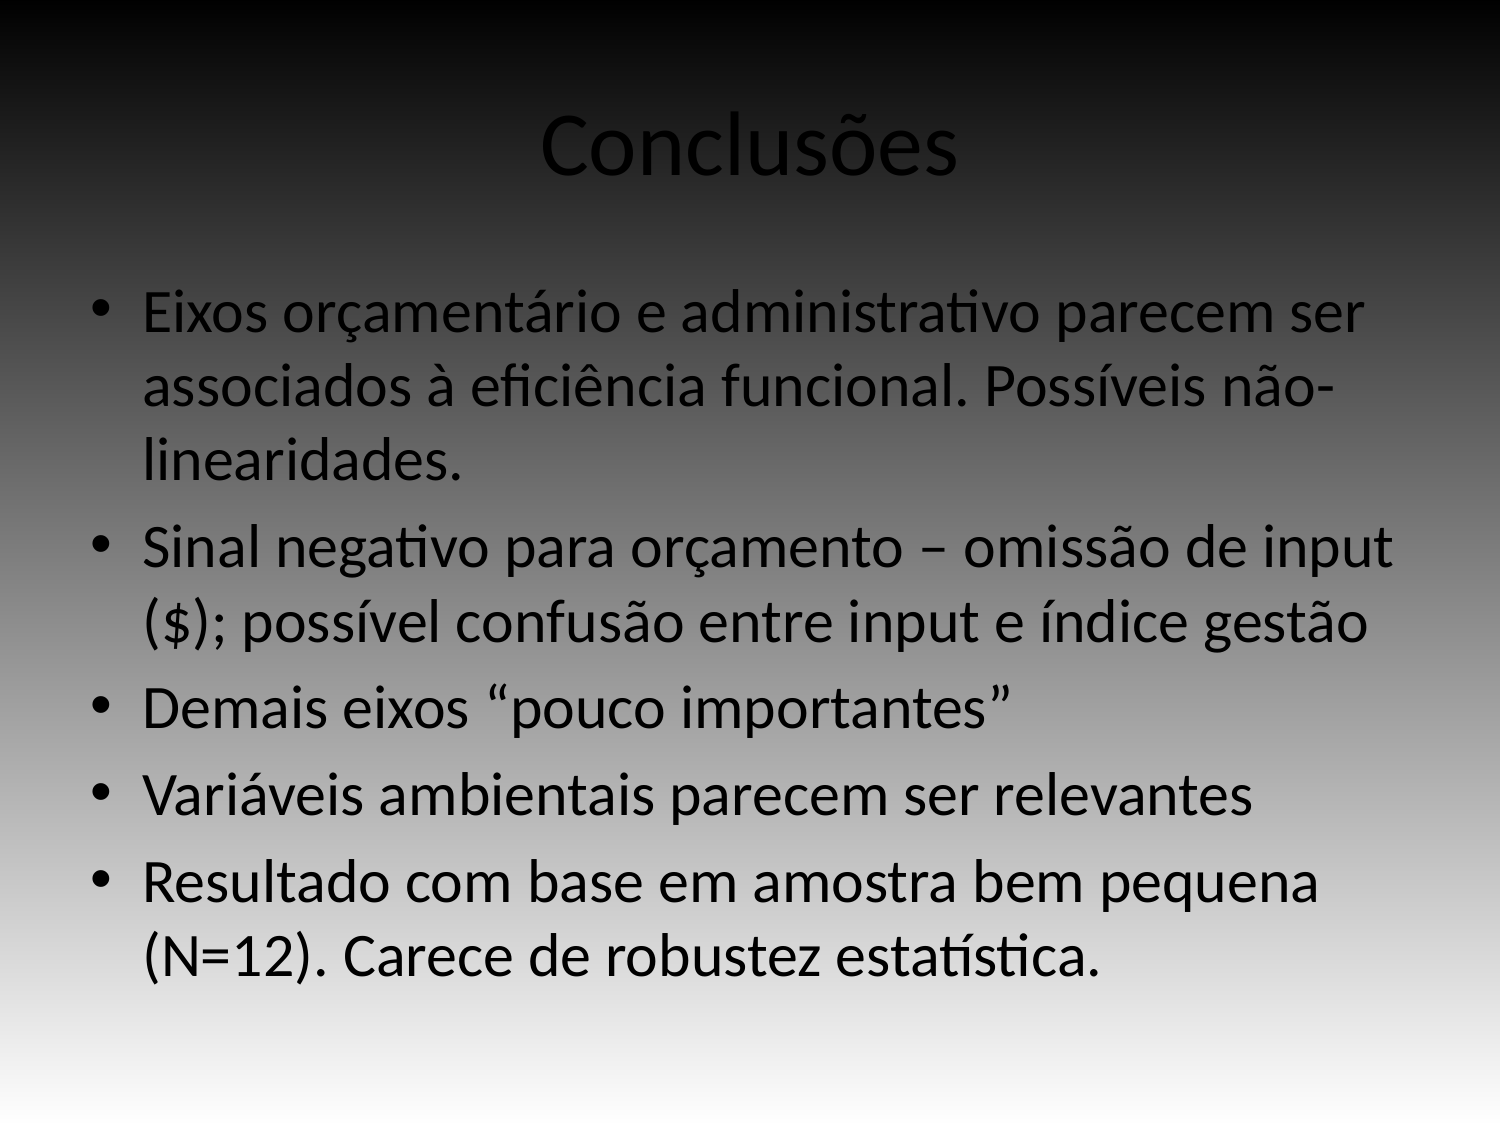

# Conclusões
Eixos orçamentário e administrativo parecem ser associados à eficiência funcional. Possíveis não-linearidades.
Sinal negativo para orçamento – omissão de input ($); possível confusão entre input e índice gestão
Demais eixos “pouco importantes”
Variáveis ambientais parecem ser relevantes
Resultado com base em amostra bem pequena (N=12). Carece de robustez estatística.